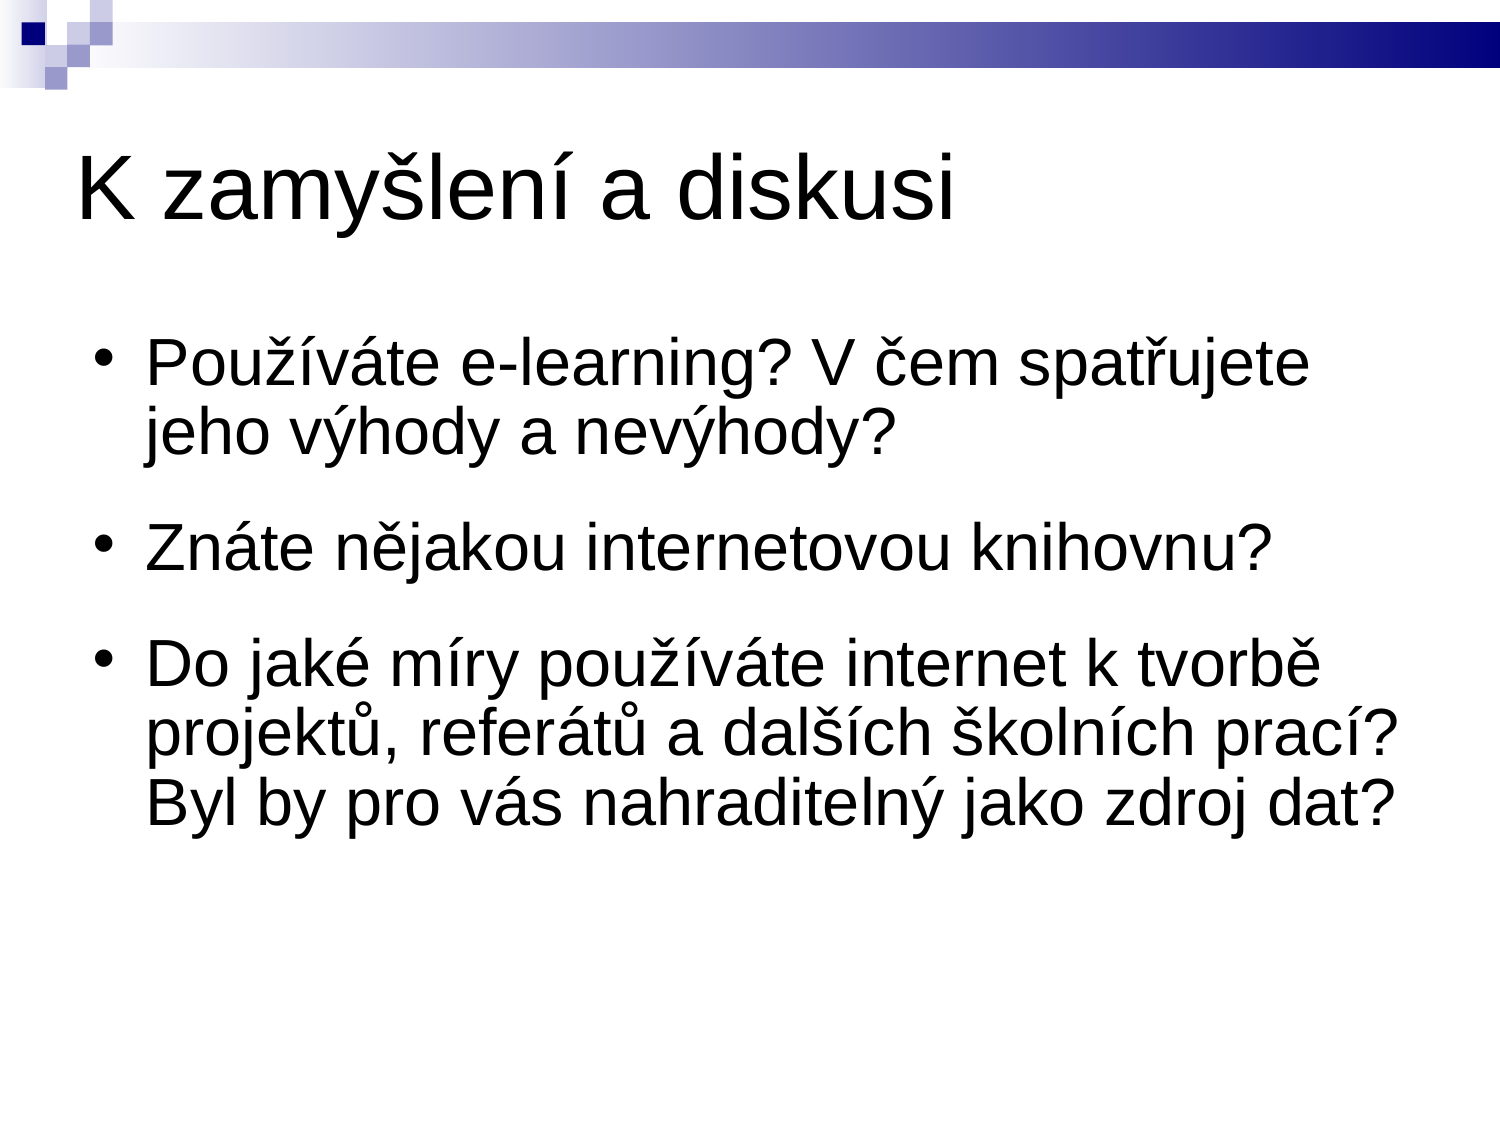

# K zamyšlení a diskusi
Používáte e-learning? V čem spatřujete jeho výhody a nevýhody?
Znáte nějakou internetovou knihovnu?
Do jaké míry používáte internet k tvorbě projektů, referátů a dalších školních prací? Byl by pro vás nahraditelný jako zdroj dat?